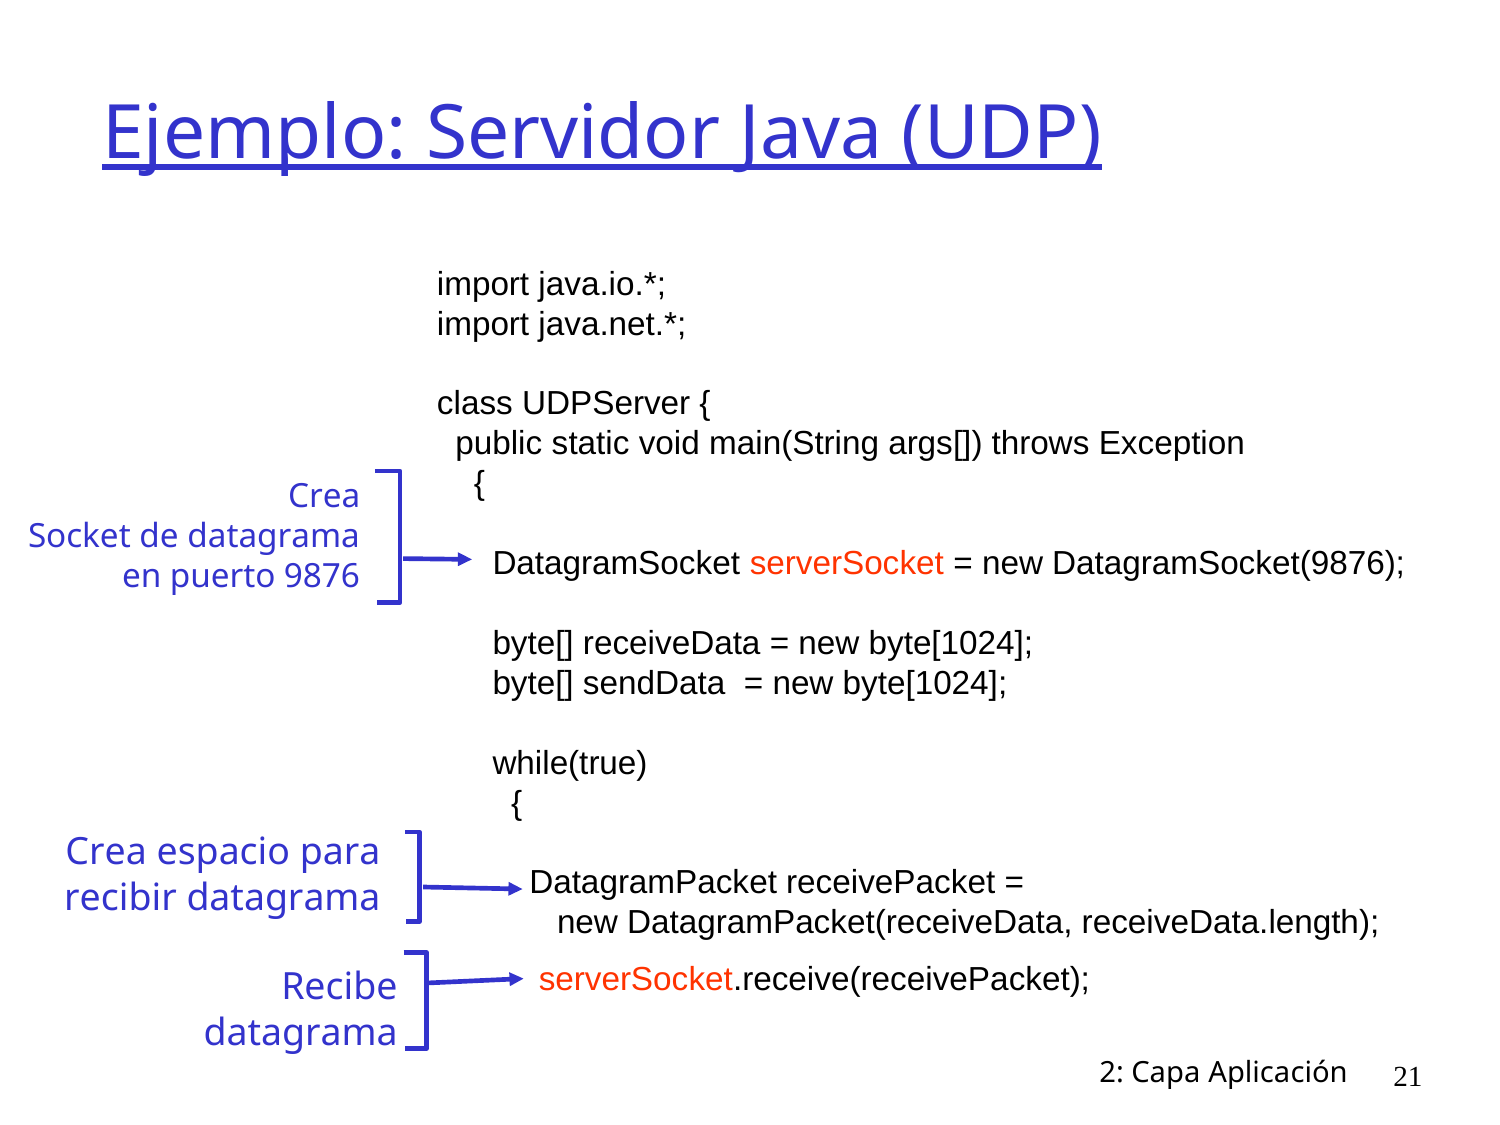

# Ejemplo: Servidor Java (UDP)‏
import java.io.*;
import java.net.*;
class UDPServer {
 public static void main(String args[]) throws Exception
 {
 DatagramSocket serverSocket = new DatagramSocket(9876);
 byte[] receiveData = new byte[1024];
 byte[] sendData = new byte[1024];
 while(true)
 {
 DatagramPacket receivePacket =
 new DatagramPacket(receiveData, receiveData.length);
 serverSocket.receive(receivePacket);
Crea
Socket de datagrama
en puerto 9876
Crea espacio para
recibir datagrama
Recibe
datagrama